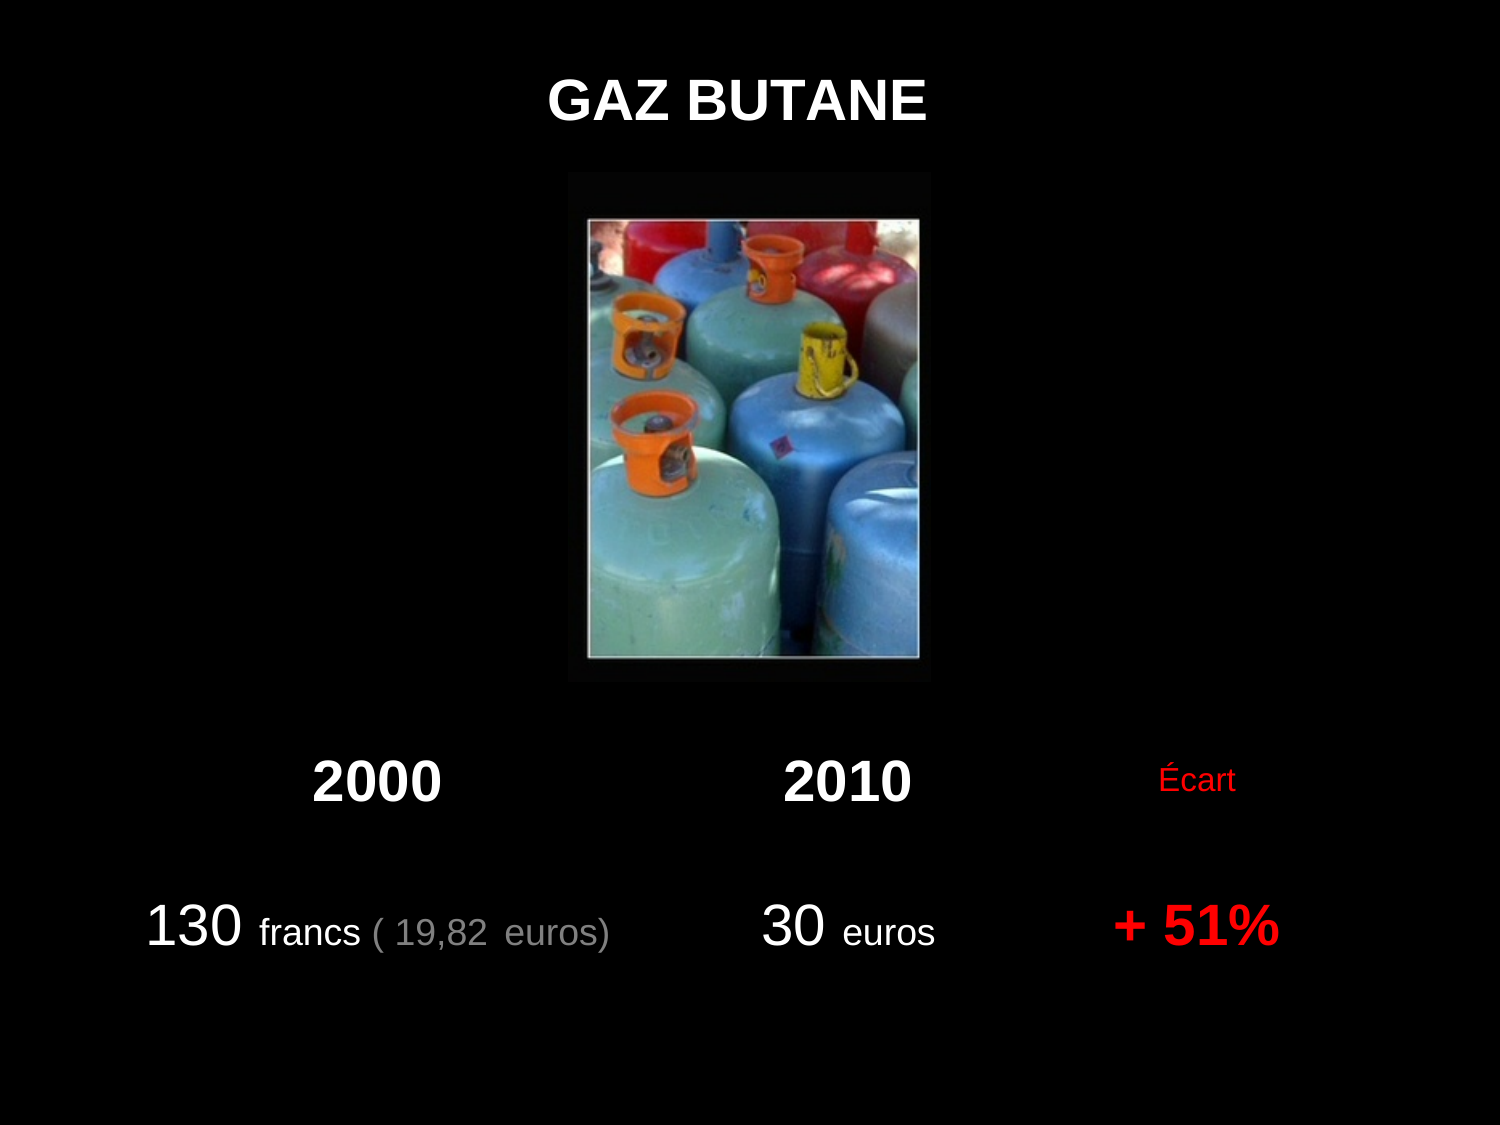

GAZ BUTANE
| 2000 | 2010 | Écart |
| --- | --- | --- |
| 130 francs ( 19,82 euros) | 30 euros | + 51% |